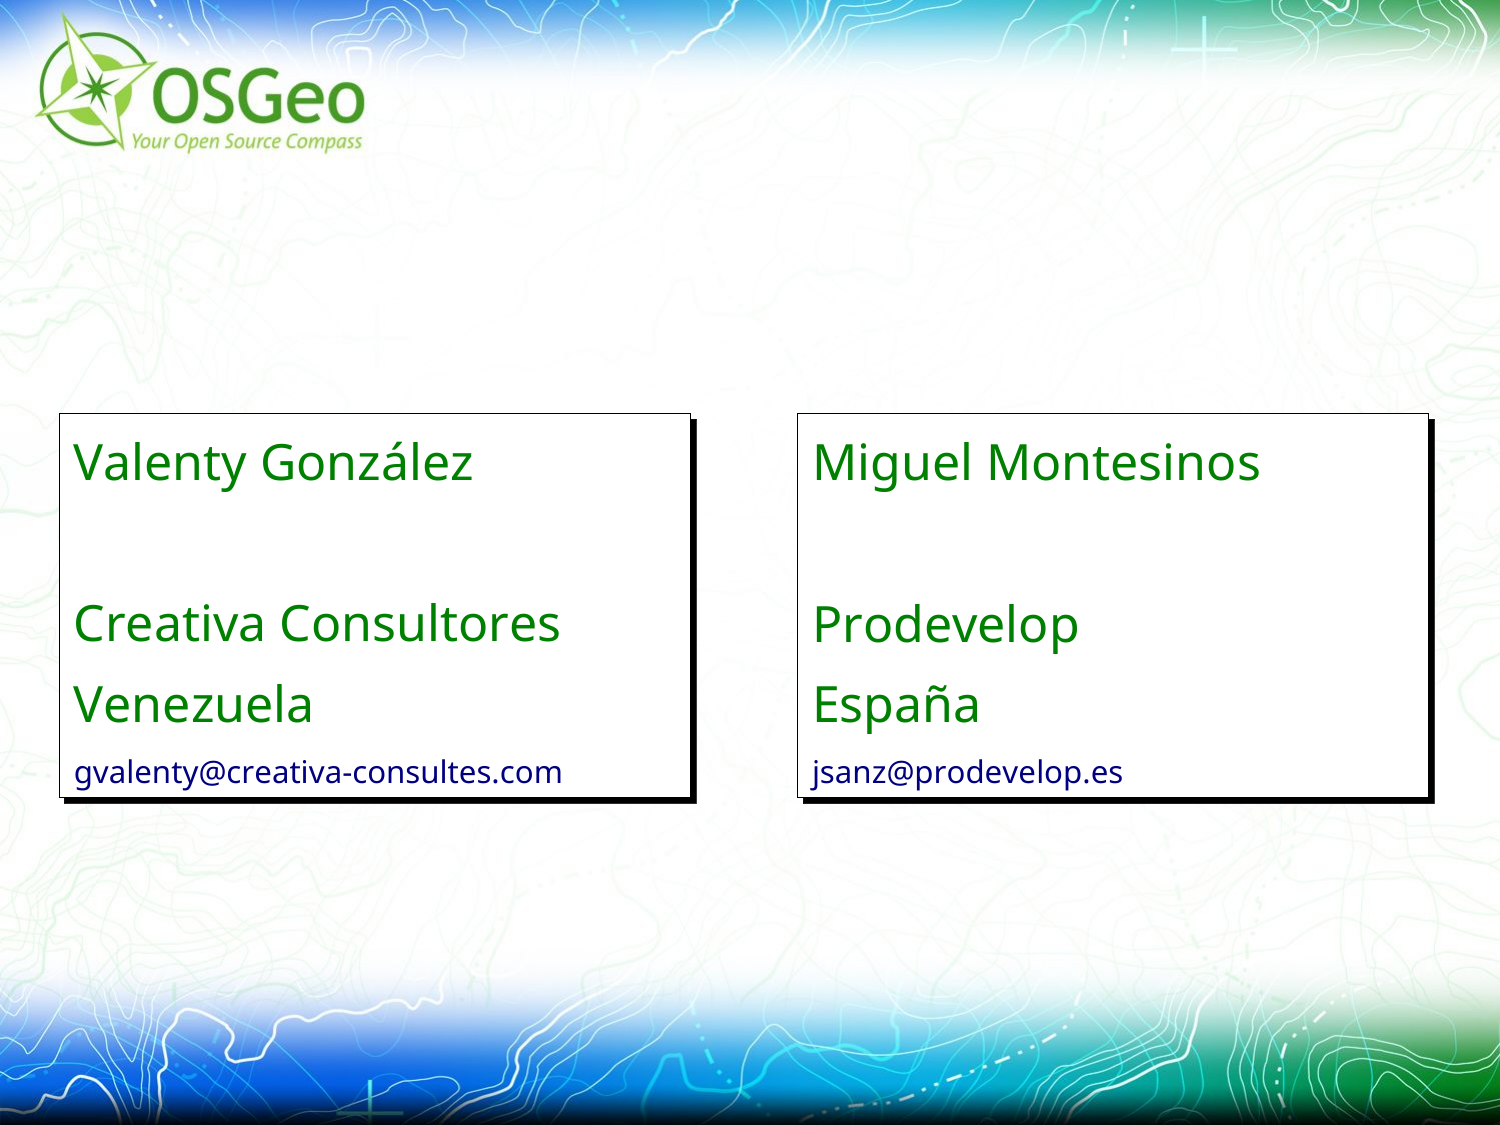

# Valenty González
Creativa Consultores
Venezuela
gvalenty@creativa-consultes.com
Miguel Montesinos
Prodevelop
España
jsanz@prodevelop.es